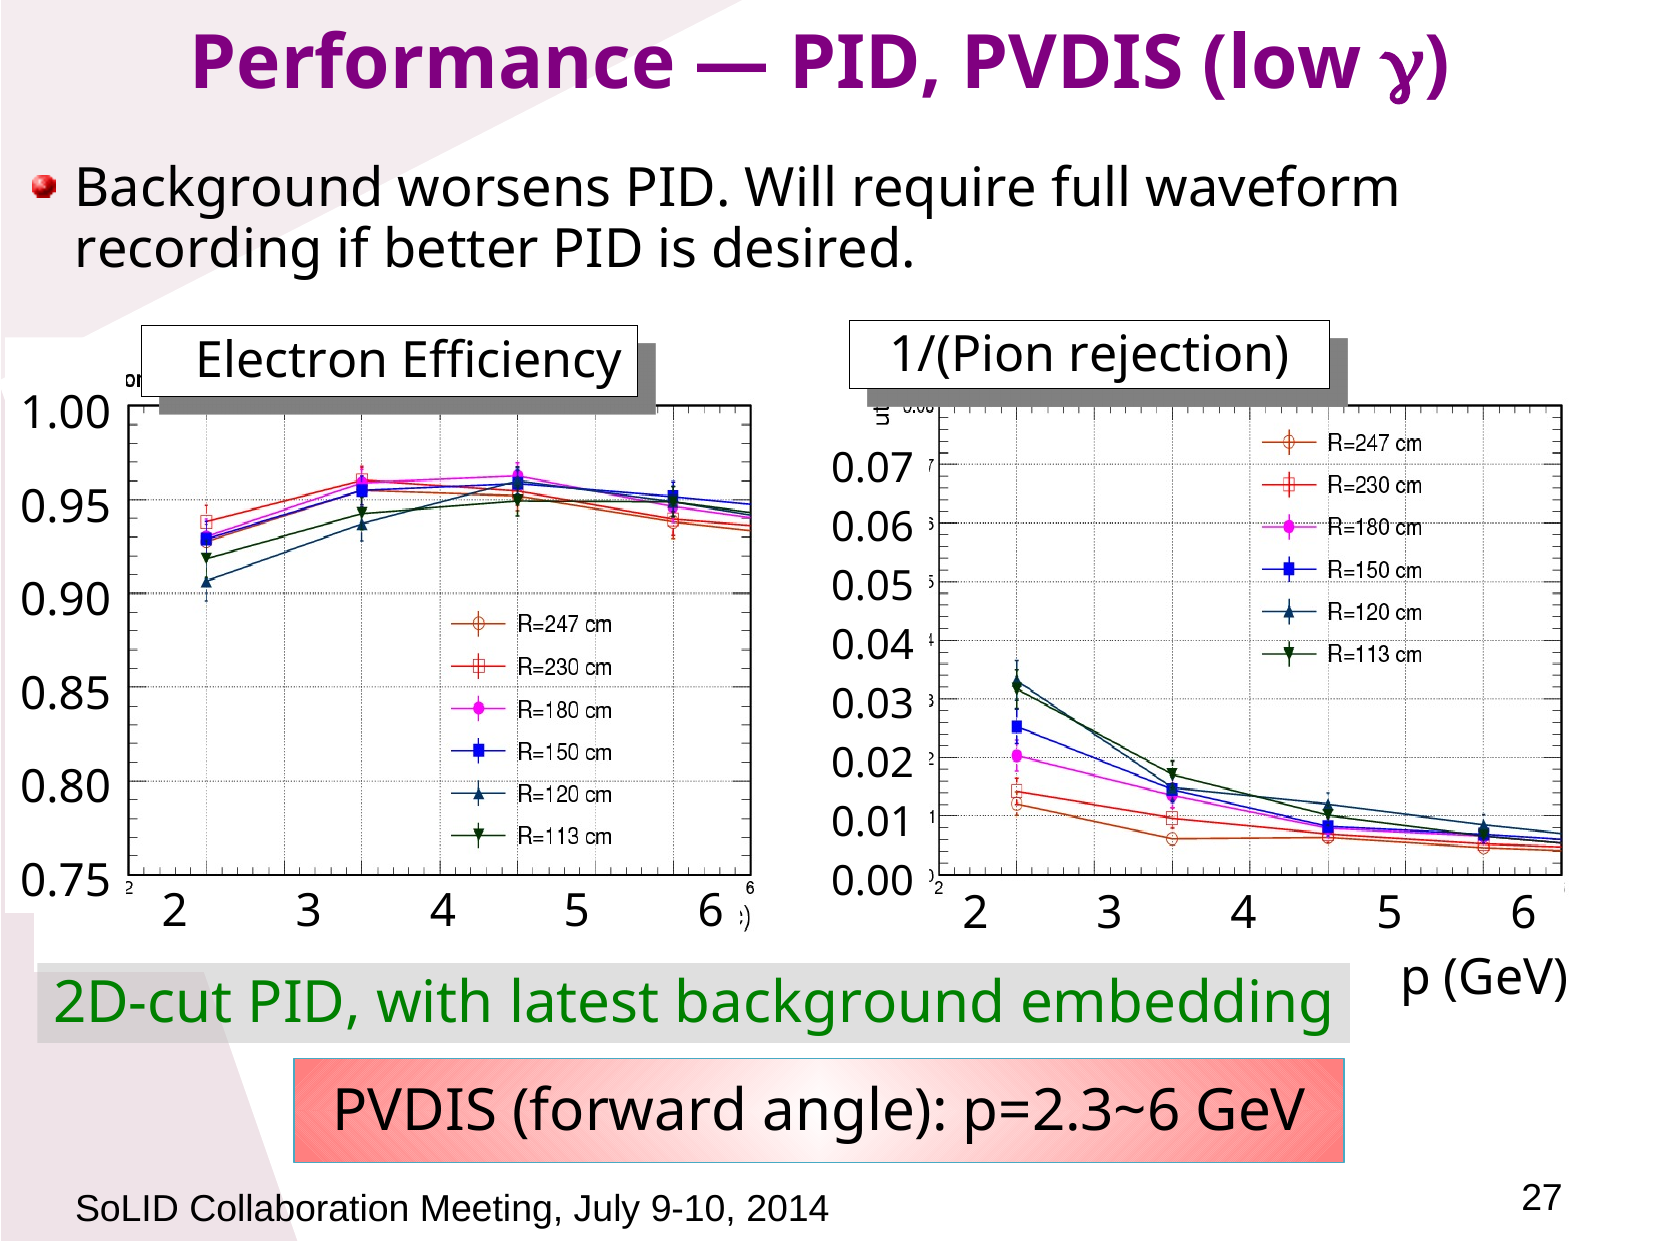

# Performance ― PID, PVDIS (low g)
Background worsens PID. Will require full waveform recording if better PID is desired.
 1/(Pion rejection)
 Electron Efficiency
1.00
0.95
0.90
0.85
0.80
0.75
0.07
0.06
0.05
0.04
0.03
0.02
0.01
0.00
2 3 4 5 6
2 3 4 5 6
p (GeV)
2D-cut PID, with latest background embedding
PVDIS (forward angle): p=2.3~6 GeV
27